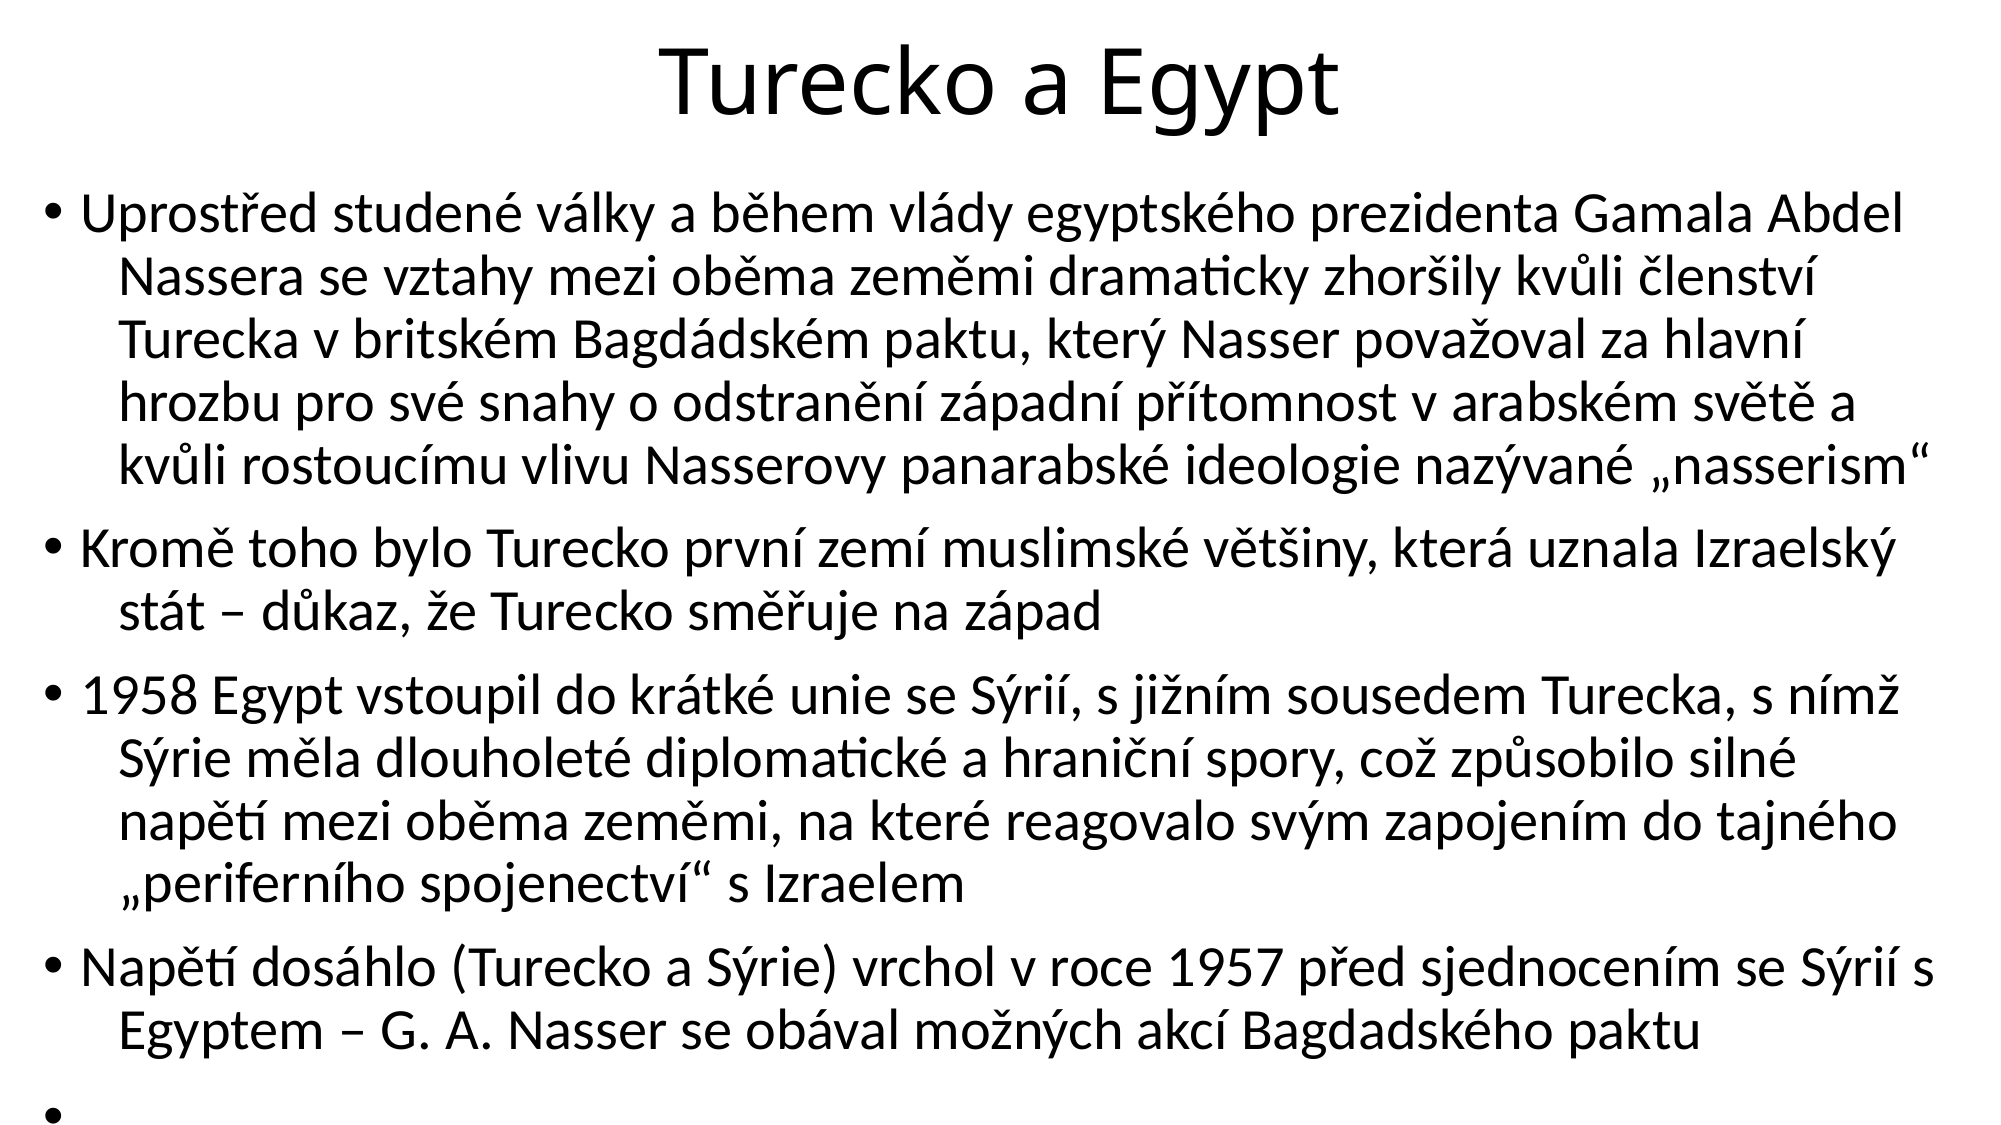

# Turecko a Egypt
Uprostřed studené války a během vlády egyptského prezidenta Gamala Abdel Nassera se vztahy mezi oběma zeměmi dramaticky zhoršily kvůli členství Turecka v britském Bagdádském paktu, který Nasser považoval za hlavní hrozbu pro své snahy o odstranění západní přítomnost v arabském světě a kvůli rostoucímu vlivu Nasserovy panarabské ideologie nazývané „nasserism“
Kromě toho bylo Turecko první zemí muslimské většiny, která uznala Izraelský stát – důkaz, že Turecko směřuje na západ
1958 Egypt vstoupil do krátké unie se Sýrií, s jižním sousedem Turecka, s nímž Sýrie měla dlouholeté diplomatické a hraniční spory, což způsobilo silné napětí mezi oběma zeměmi, na které reagovalo svým zapojením do tajného „periferního spojenectví“ s Izraelem
Napětí dosáhlo (Turecko a Sýrie) vrchol v roce 1957 před sjednocením se Sýrií s Egyptem – G. A. Nasser se obával možných akcí Bagdadského paktu